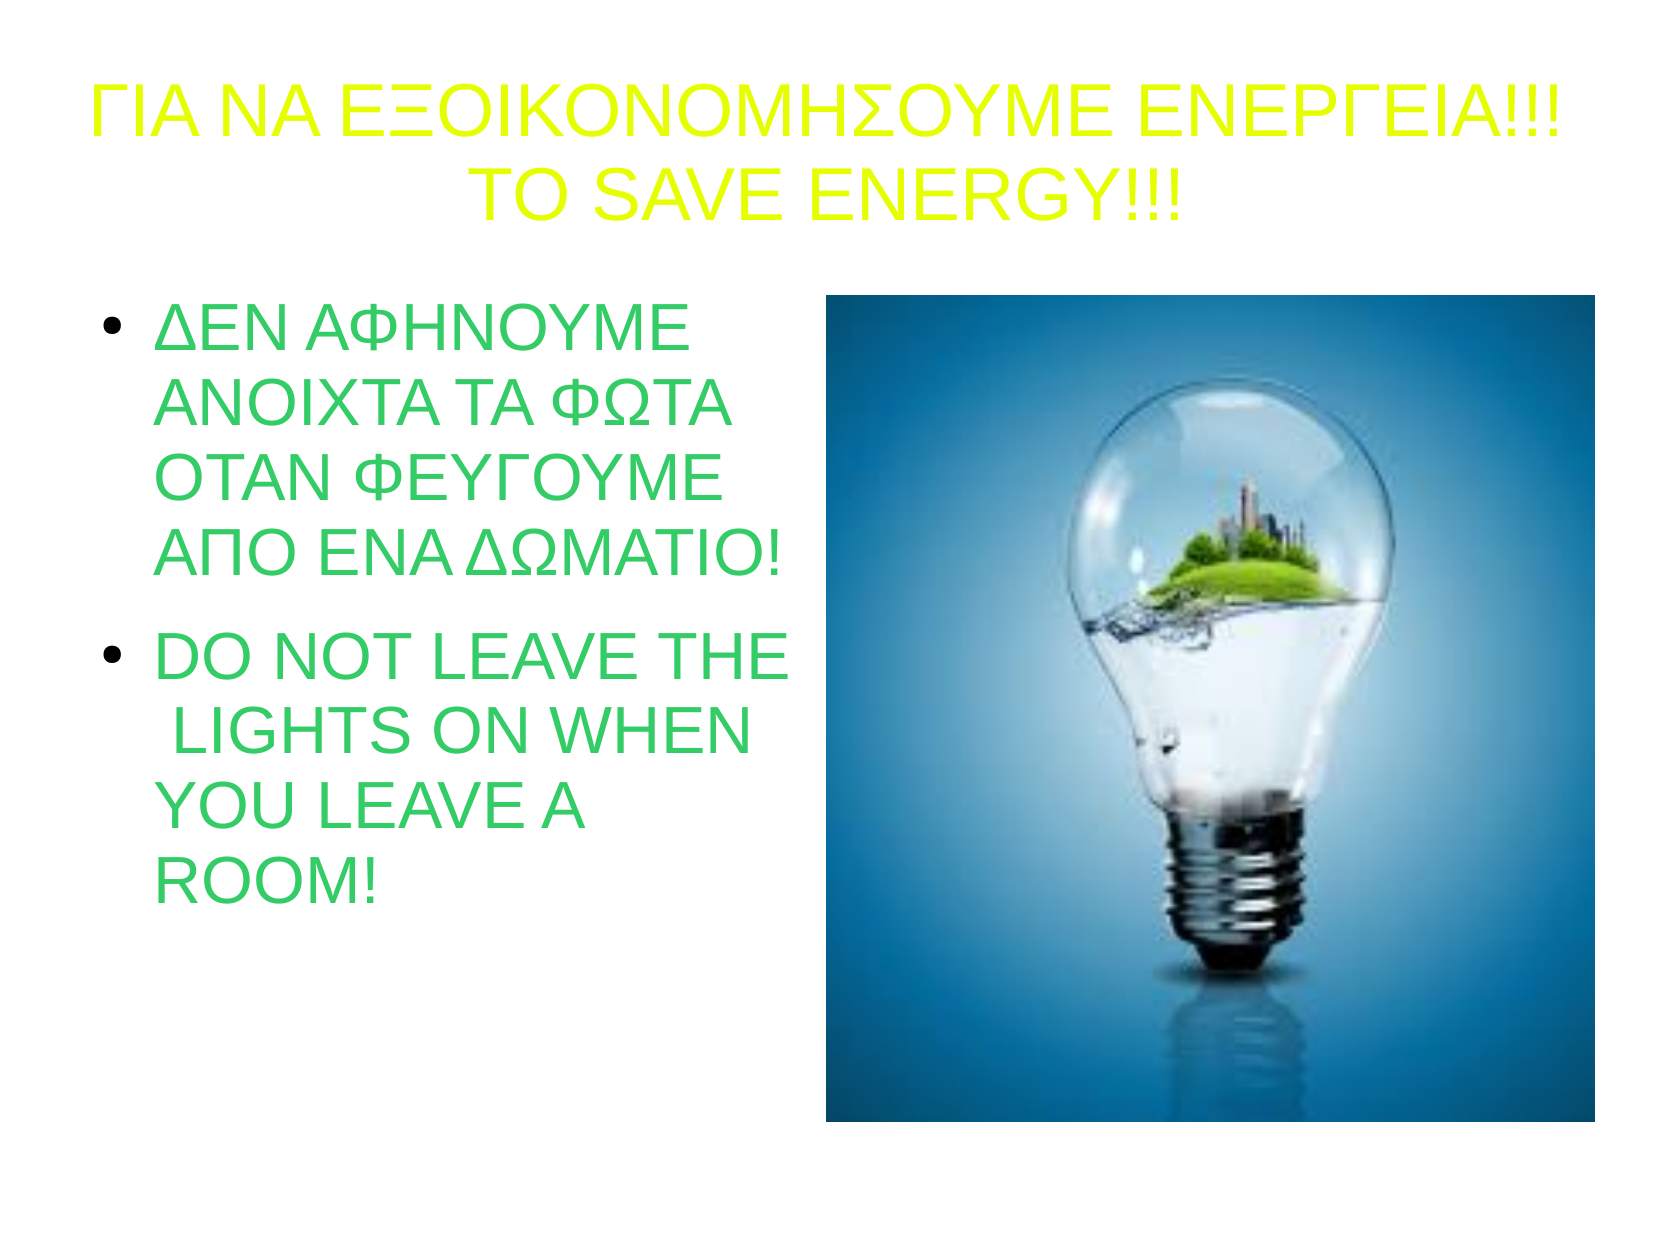

# ΓΙΑ ΝΑ ΕΞΟΙΚΟΝΟΜΗΣΟΥΜΕ ΕΝΕΡΓΕΙΑ!!! TO SAVE ENERGY!!!
ΔΕΝ ΑΦΗΝΟΥΜΕ ΑΝΟΙΧΤΑ ΤΑ ΦΩΤΑ ΟΤΑΝ ΦΕΥΓΟΥΜΕ ΑΠΟ ΕΝΑ ΔΩΜΑΤΙΟ!
DO NOT LEAVE THE LIGHTS ON WHEN YOU LEAVE A ROOM!